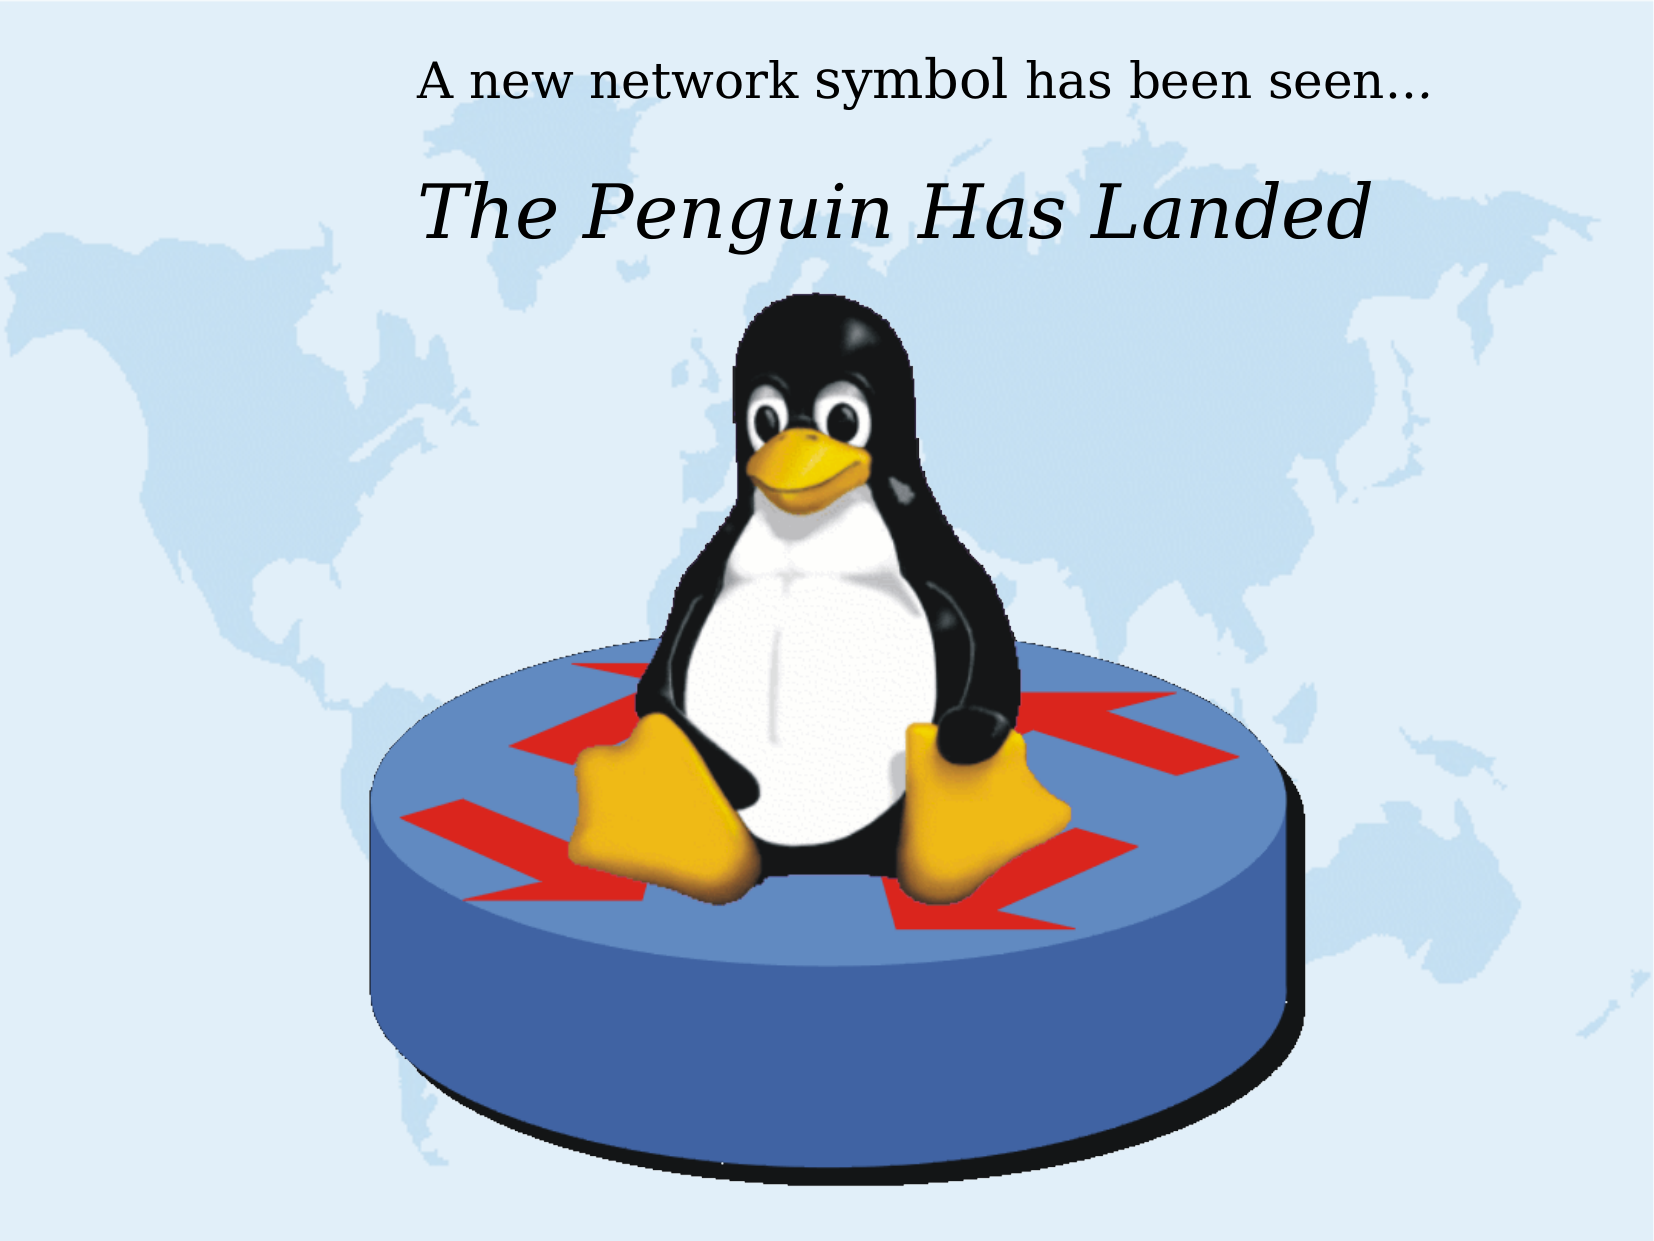

A new network symbol has been seen...
The Penguin Has Landed